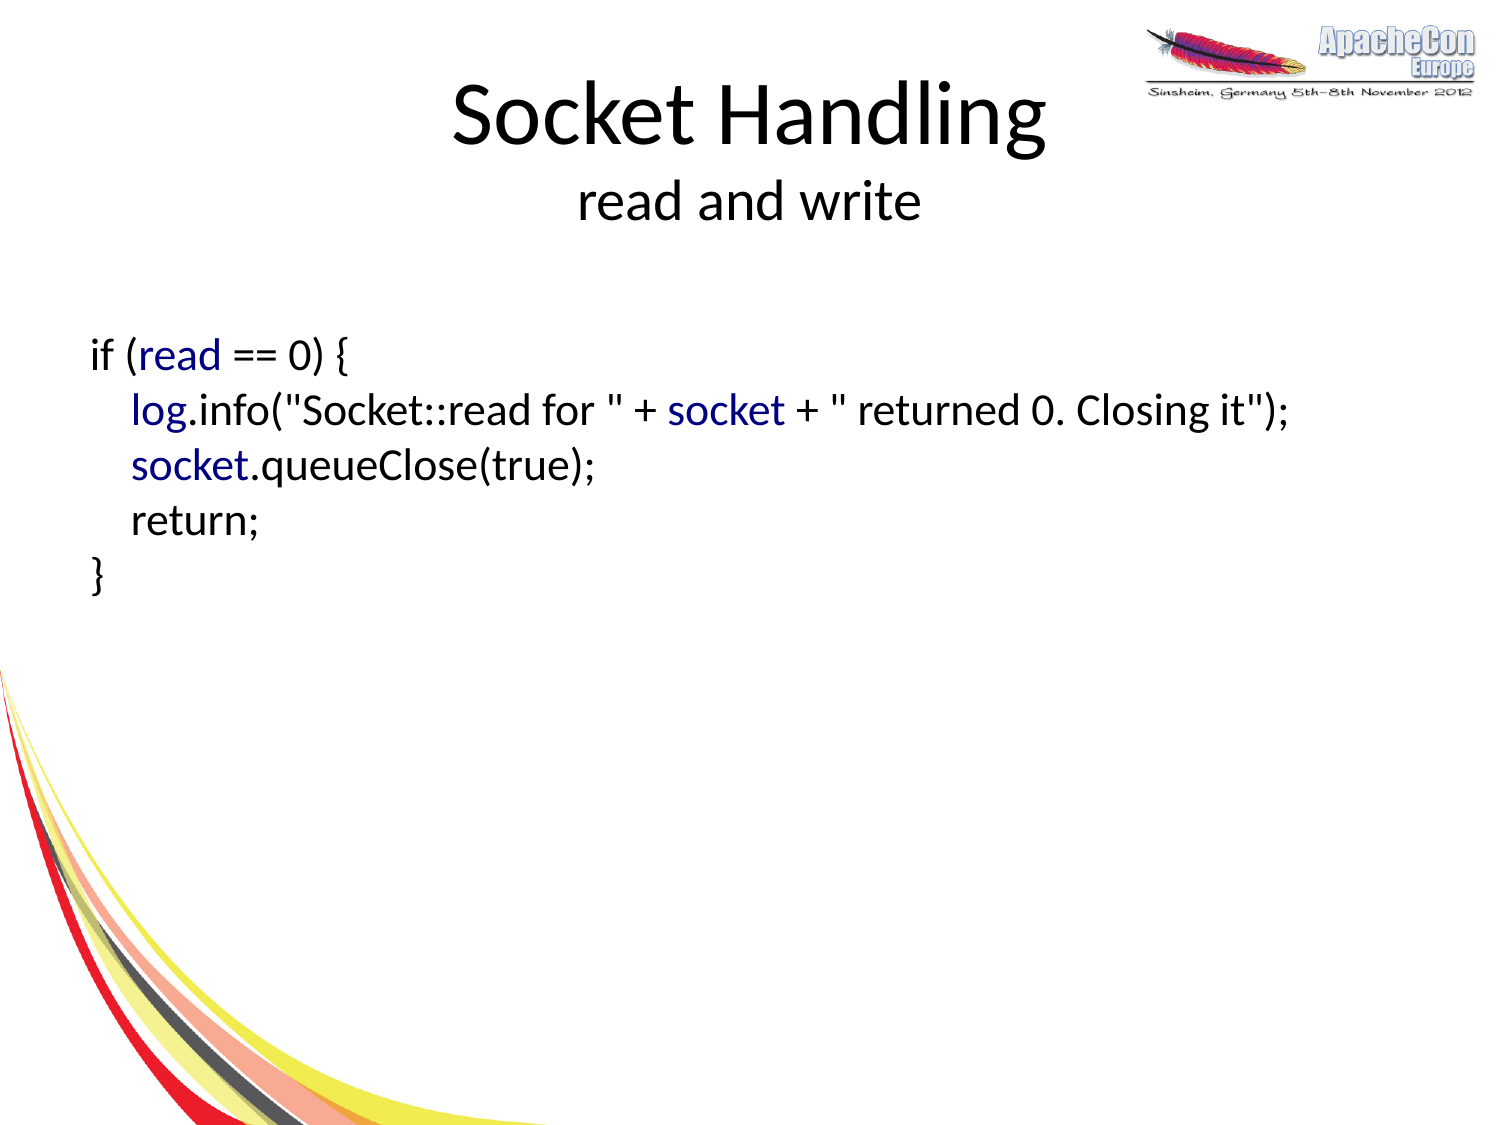

# Socket Handling read and write
if (read == 0) {
 log.info("Socket::read for " + socket + " returned 0. Closing it");
 socket.queueClose(true);
 return;
}